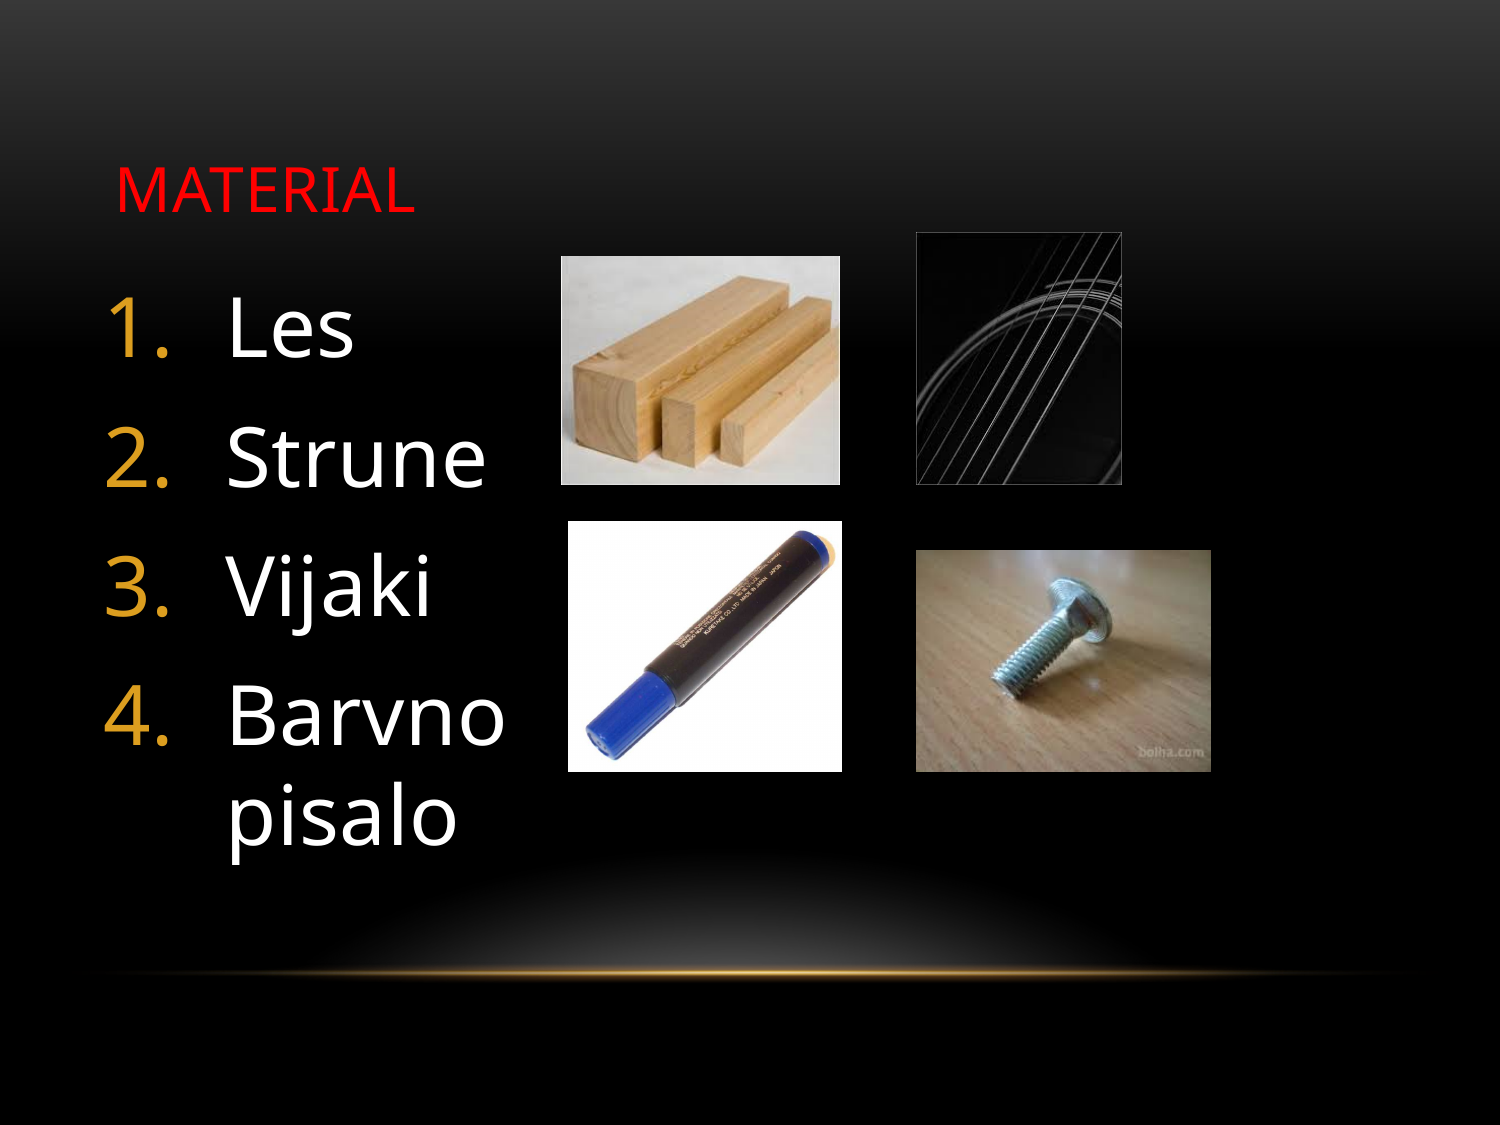

# MATERIAL
Les
Strune
Vijaki
Barvno pisalo